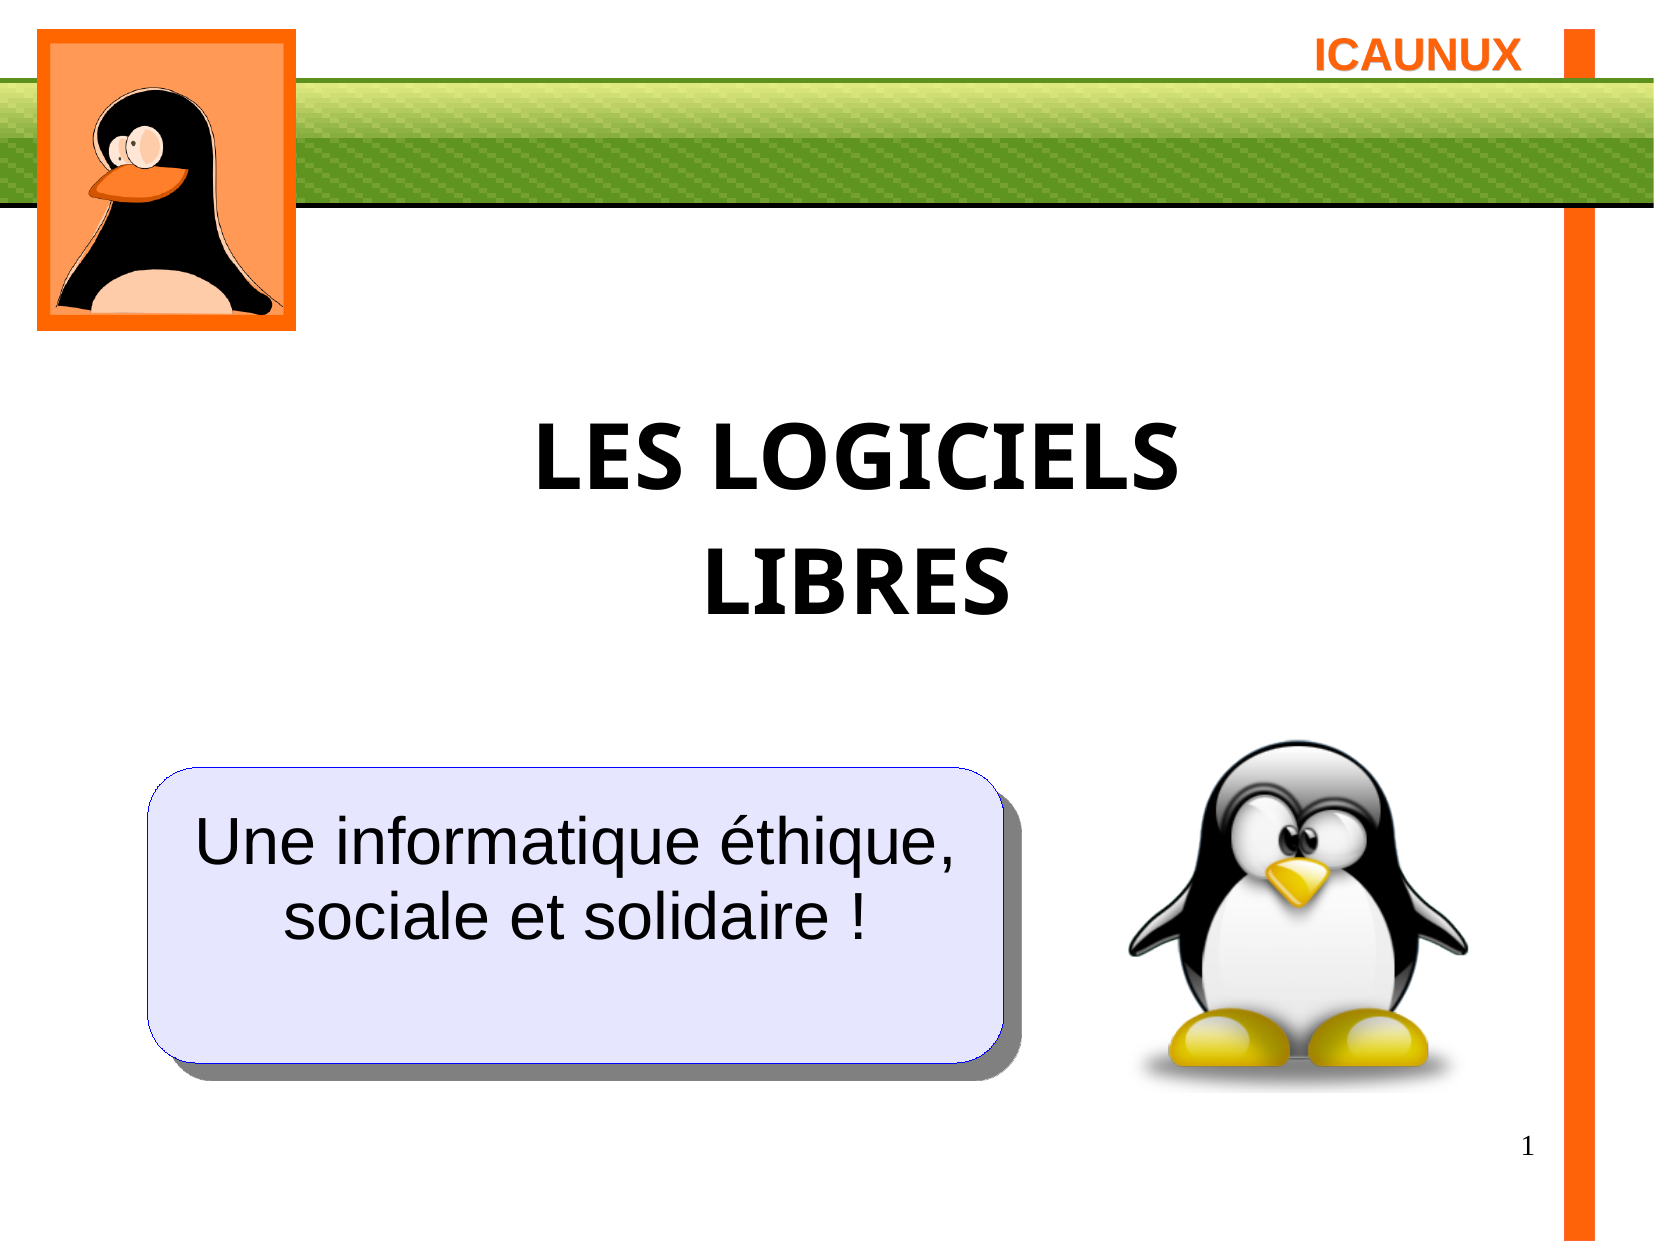

LES LOGICIELS LIBRES
Une informatique éthique, sociale et solidaire !
1